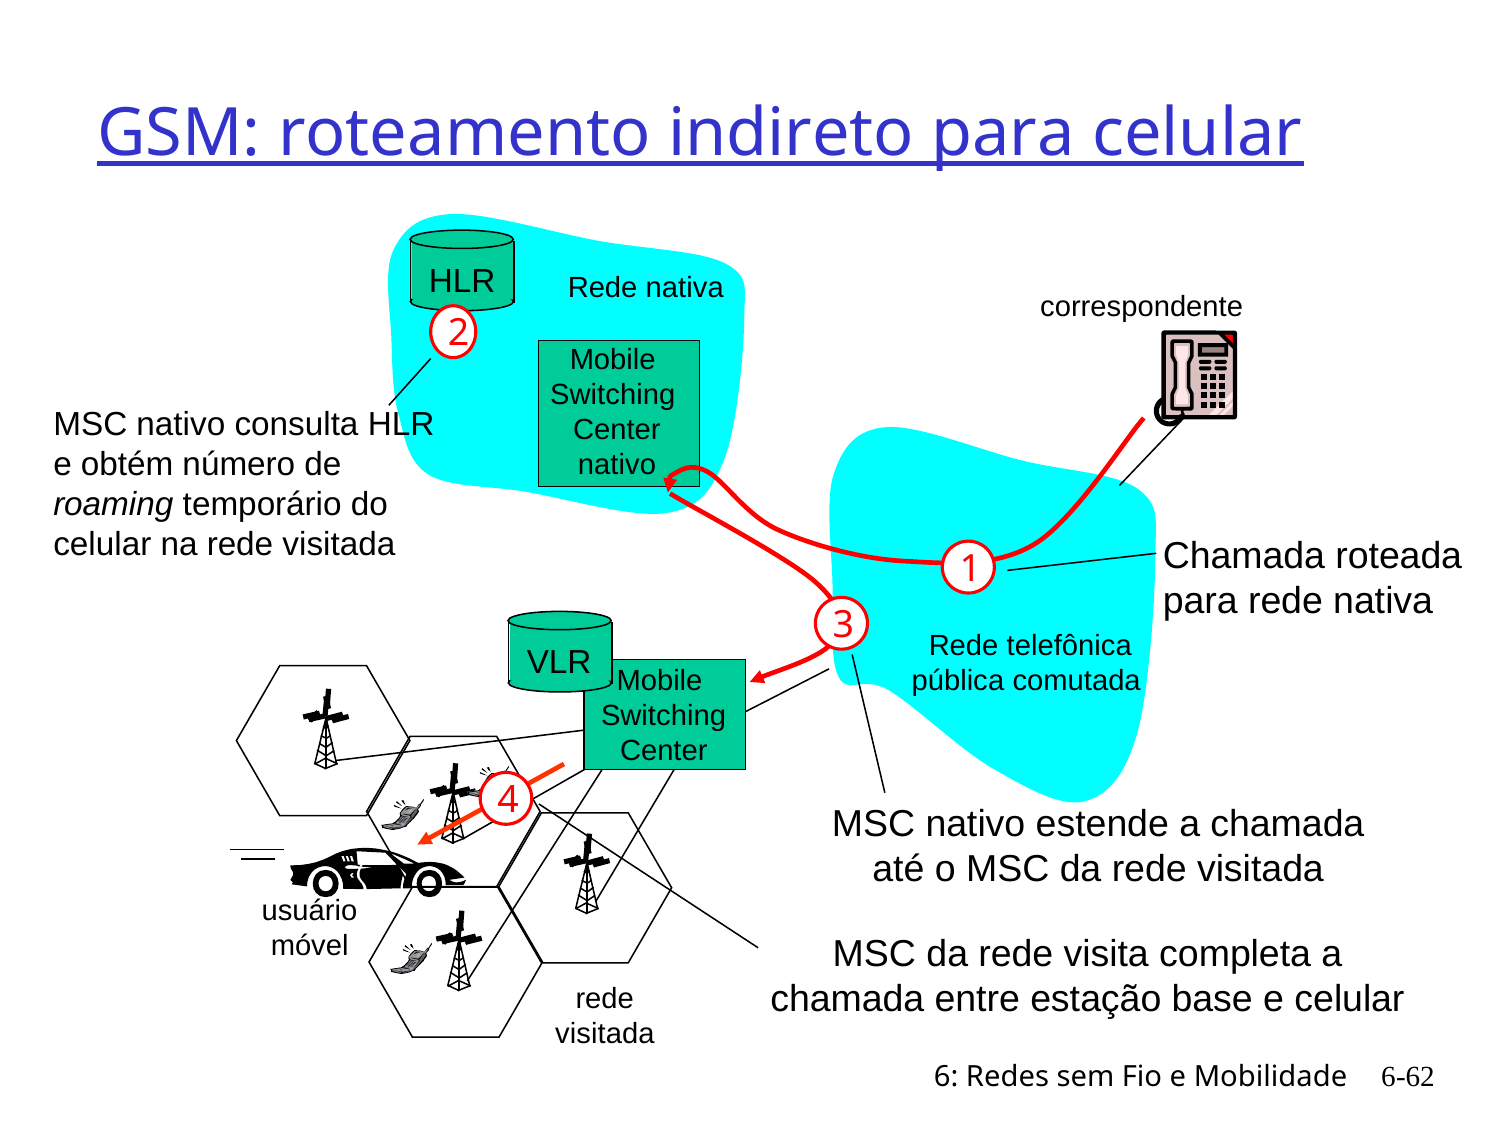

GSM: roteamento indireto para celular
HLR
Rede nativa
correspondente
2
MSC nativo consulta HLR e obtém número de roaming temporário do celular na rede visitada
Mobile
Switching
Center nativo
Chamada roteada
para rede nativa
1
3
MSC nativo estende a chamada
até o MSC da rede visitada
VLR
Rede telefônica pública comutada
Mobile
Switching
Center
4
MSC da rede visita completa a
chamada entre estação base e celular
usuário
móvel
rede
visitada
6: Redes sem Fio e Mobilidade